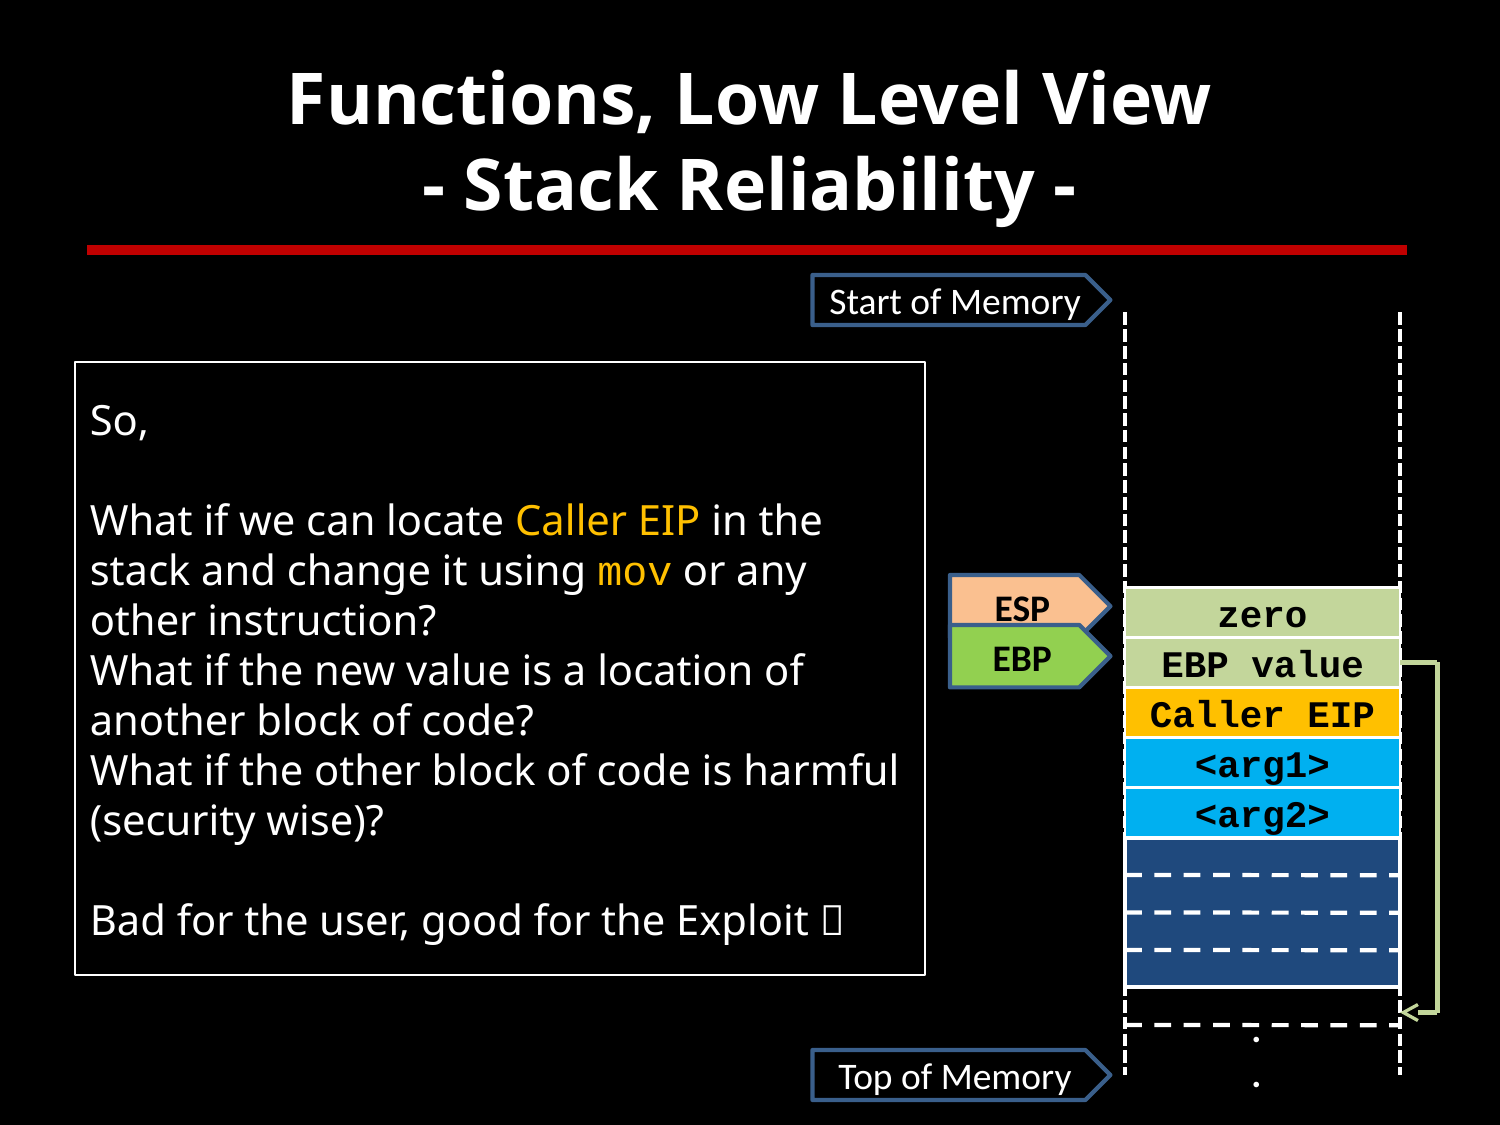

# Functions, Low Level View - Stack Reliability -
Start of Memory
So,
What if we can locate Caller EIP in the stack and change it using mov or any other instruction?
What if the new value is a location of another block of code?
What if the other block of code is harmful (security wise)?
Bad for the user, good for the Exploit 
ESP
zero
EBP
EBP value
Caller EIP
<arg1>
<arg2>
.
.
Top of Memory